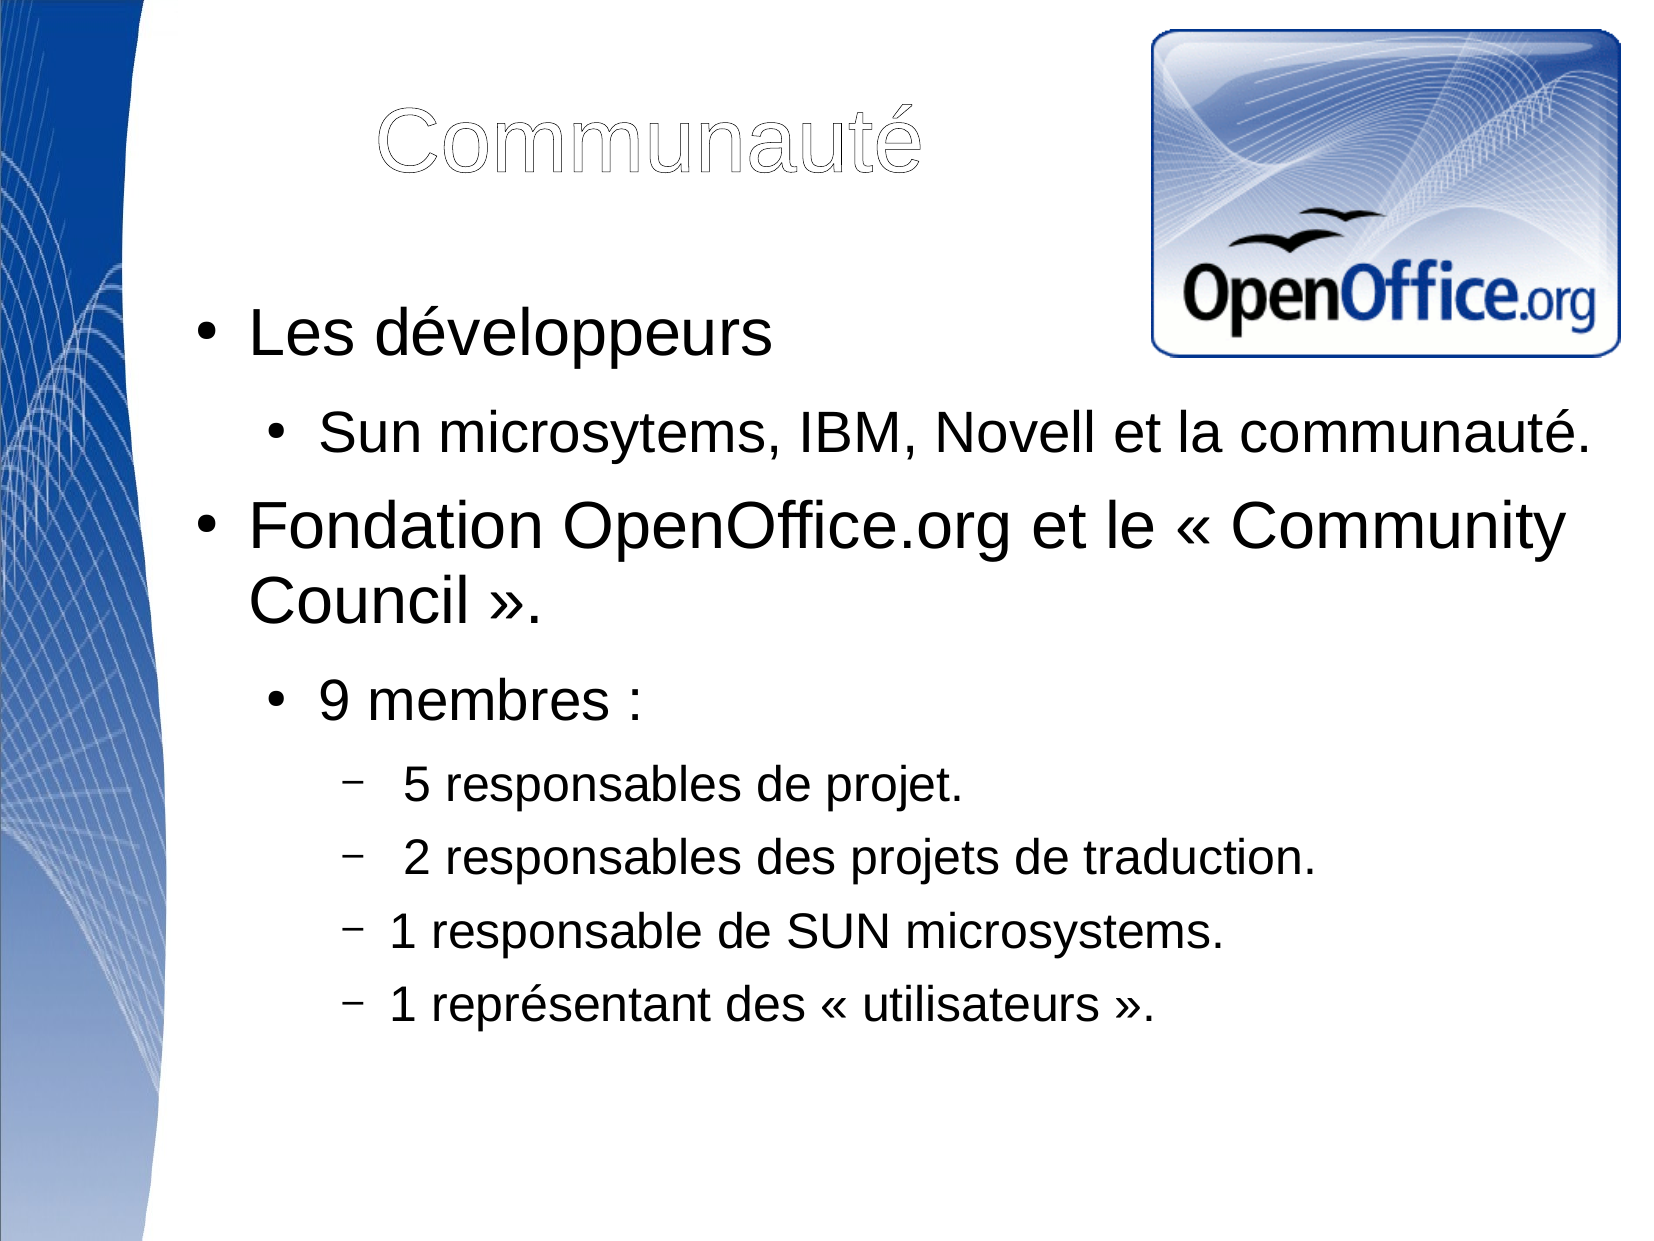

# Communauté
Les développeurs
Sun microsytems, IBM, Novell et la communauté.
Fondation OpenOffice.org et le « Community Council ».
9 membres :
 5 responsables de projet.
 2 responsables des projets de traduction.
1 responsable de SUN microsystems.
1 représentant des « utilisateurs ».